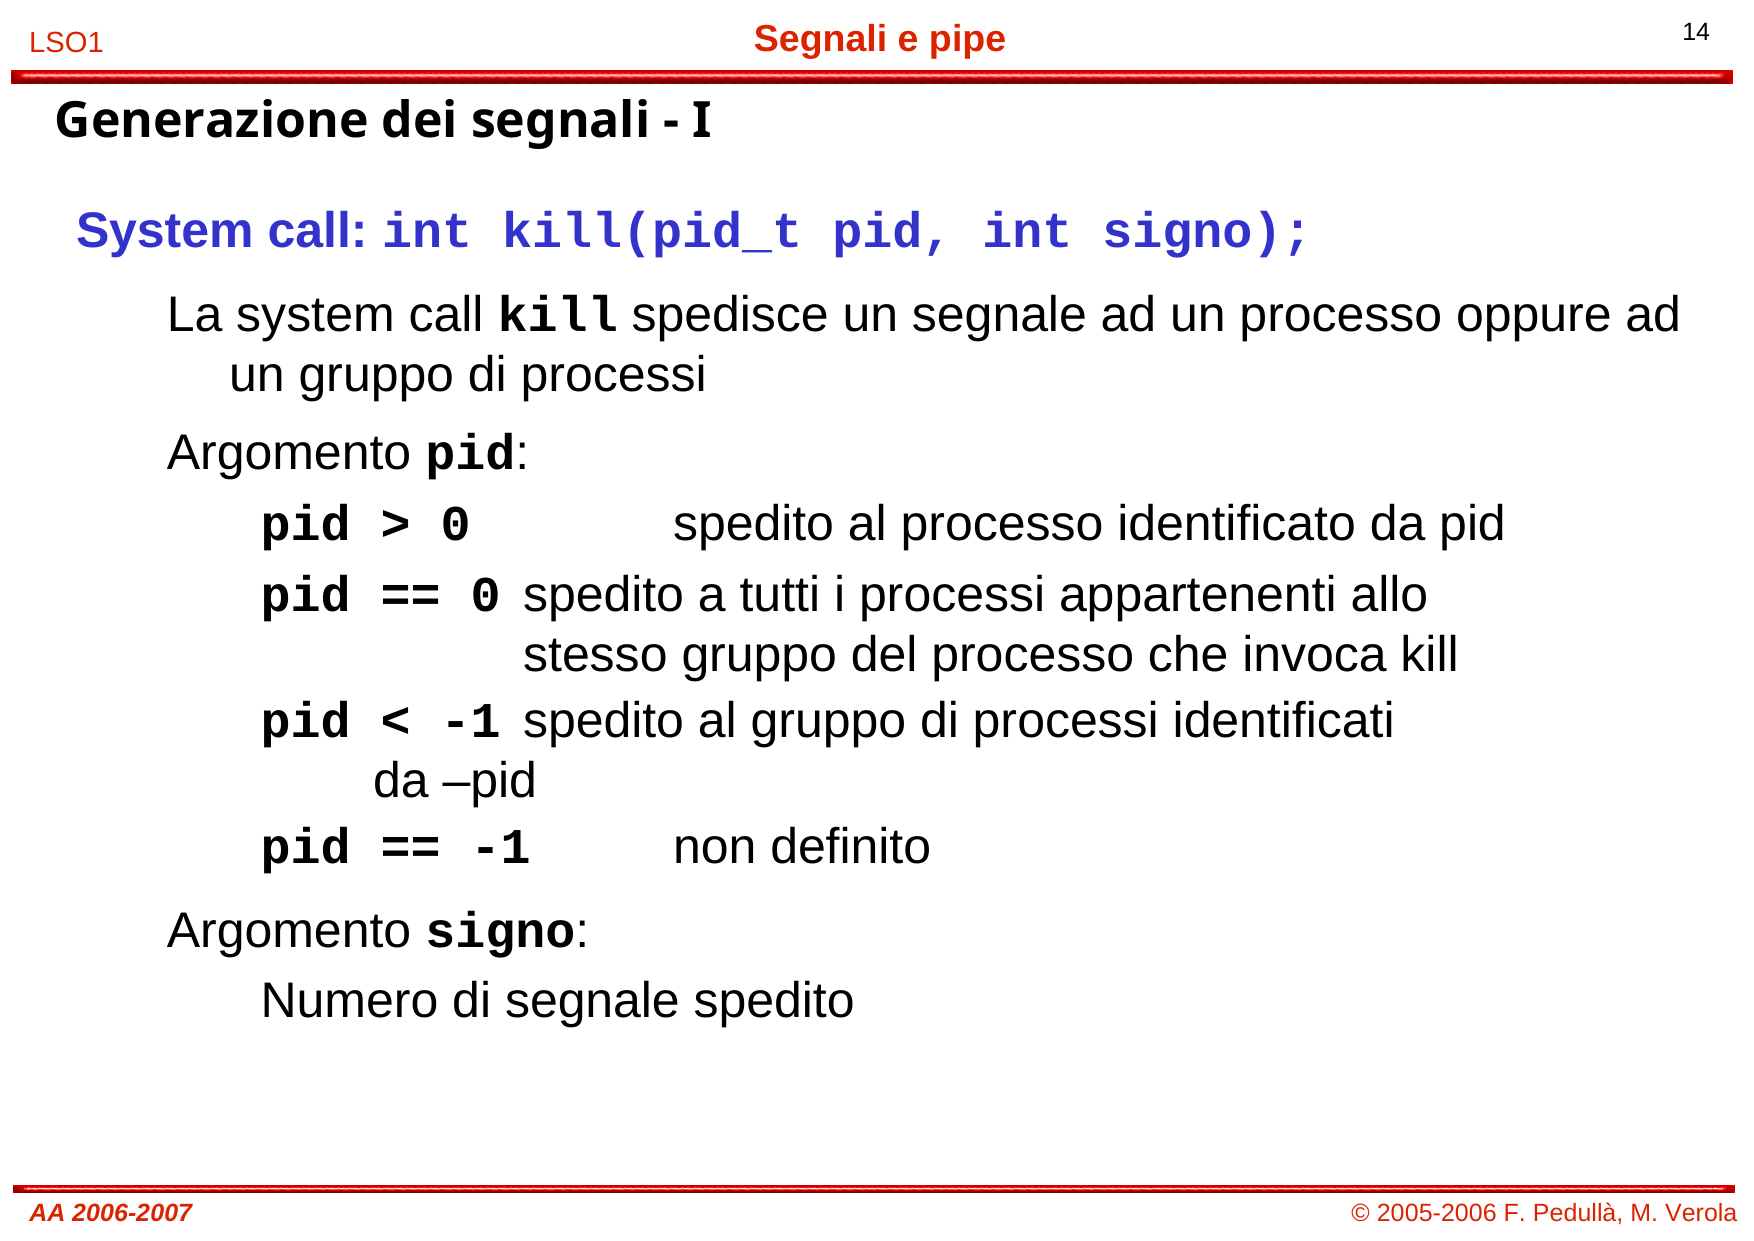

# Generazione dei segnali - I
System call: int kill(pid_t pid, int signo);
La system call kill spedisce un segnale ad un processo oppure ad un gruppo di processi
Argomento pid:
pid > 0		spedito al processo identificato da pid
pid == 0	spedito a tutti i processi appartenenti allo 			stesso gruppo del processo che invoca kill
pid < -1	spedito al gruppo di processi identificati 			da –pid
pid == -1	non definito
Argomento signo:
Numero di segnale spedito